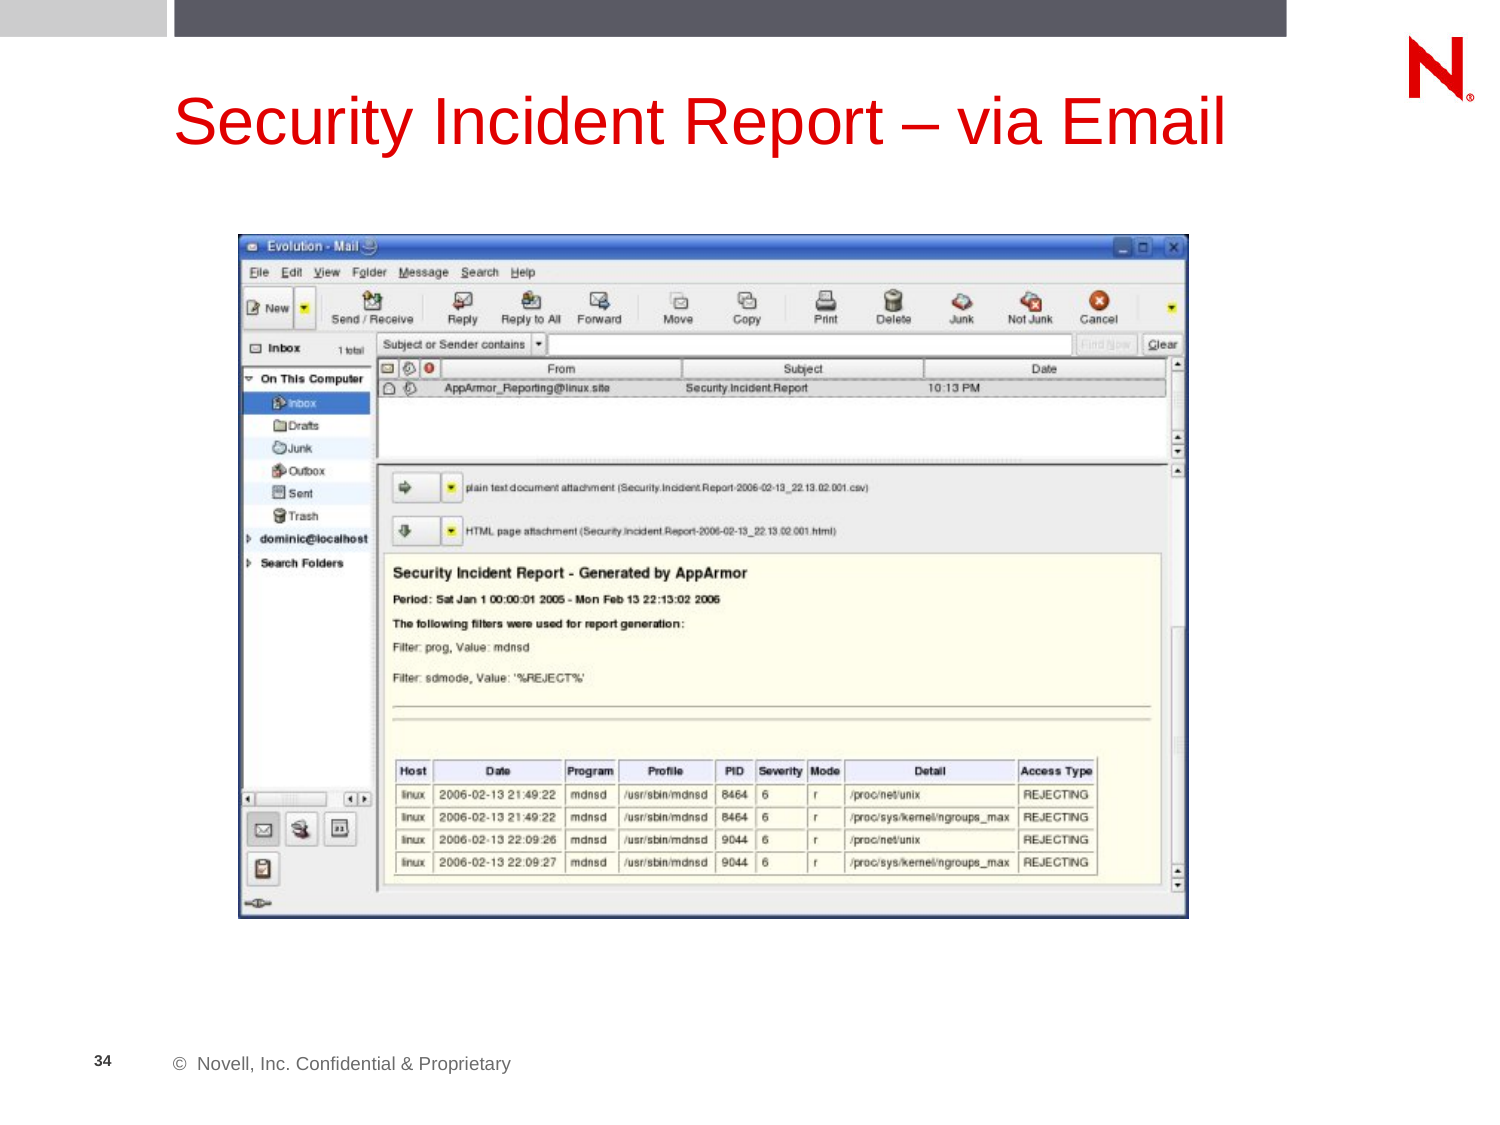

# Security Incident Report – via Email
Emailed automatically to security administrator